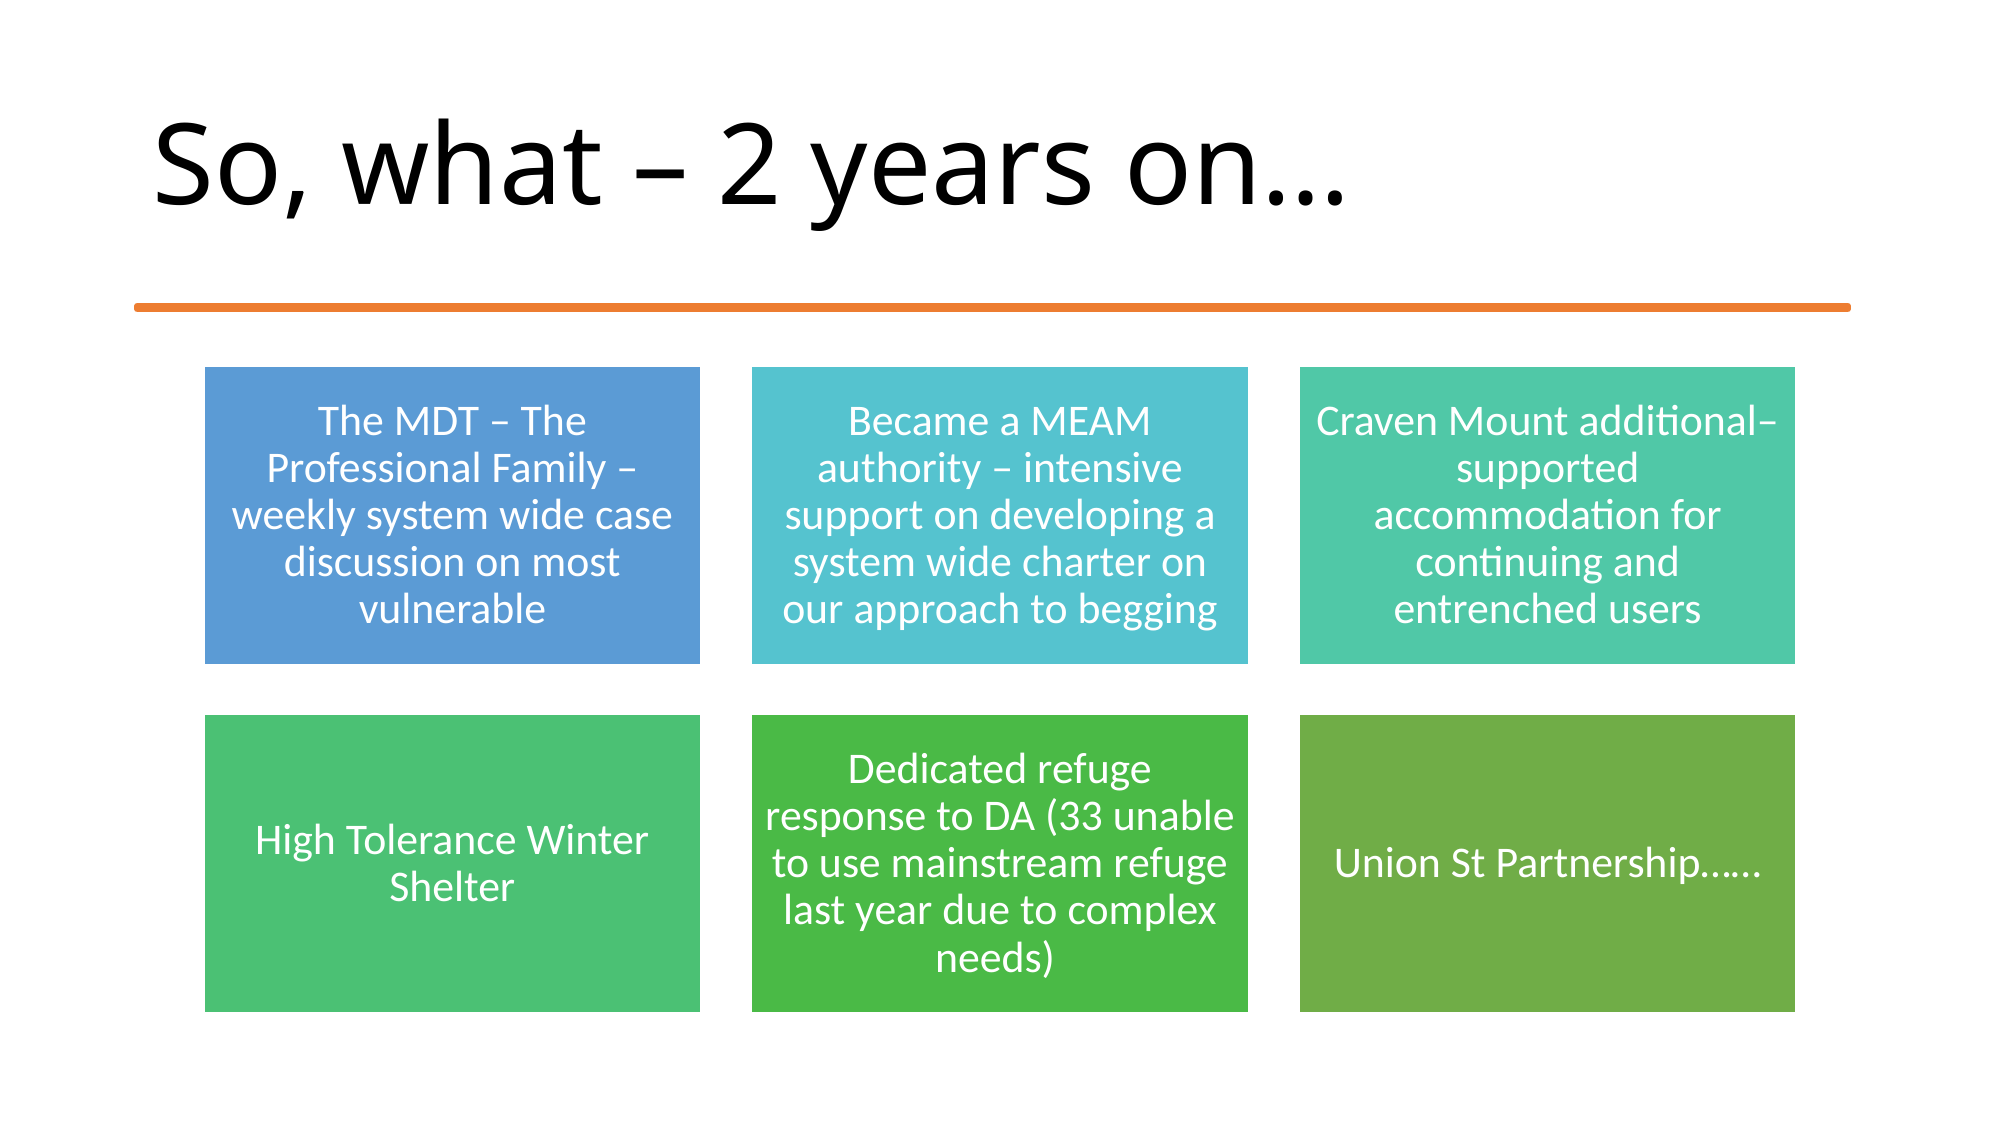

# So, what – 2 years on…
The MDT – The Professional Family – weekly system wide case discussion on most vulnerable
Became a MEAM authority – intensive support on developing a system wide charter on our approach to begging
Craven Mount additional– supported accommodation for continuing and entrenched users
High Tolerance Winter Shelter
Dedicated refuge response to DA (33 unable to use mainstream refuge last year due to complex needs)
Union St Partnership……